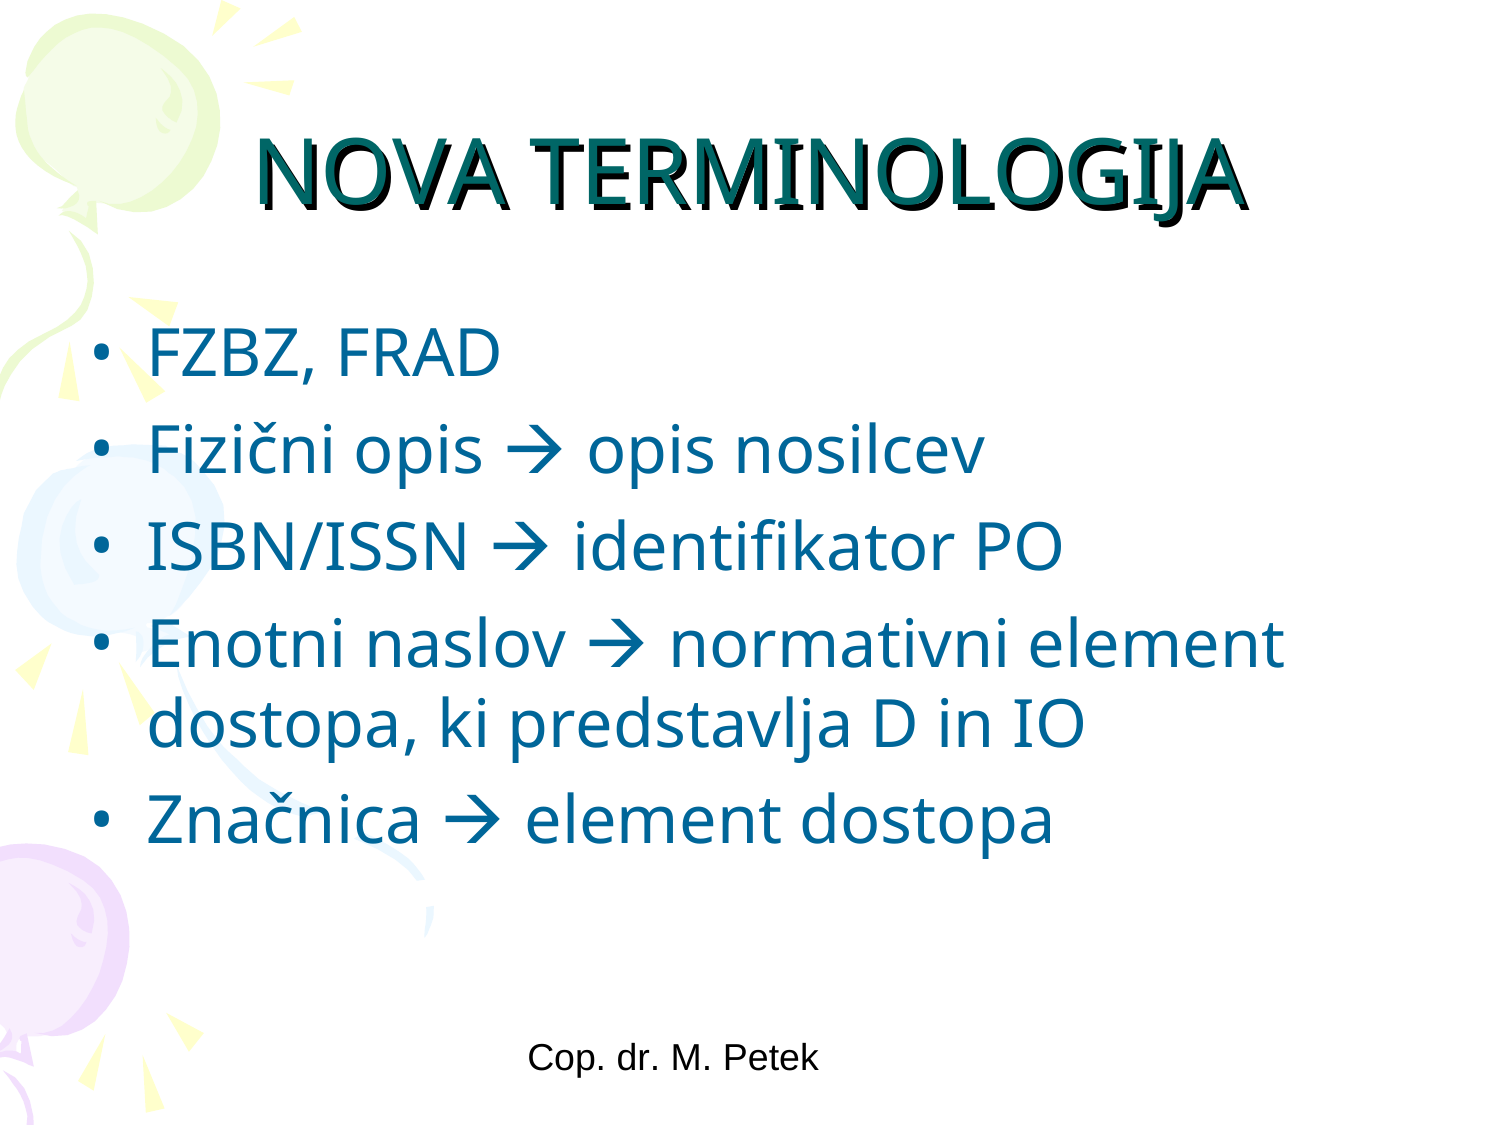

# NOVA TERMINOLOGIJA
FZBZ, FRAD
Fizični opis  opis nosilcev
ISBN/ISSN  identifikator PO
Enotni naslov  normativni element dostopa, ki predstavlja D in IO
Značnica  element dostopa
Cop. dr. M. Petek